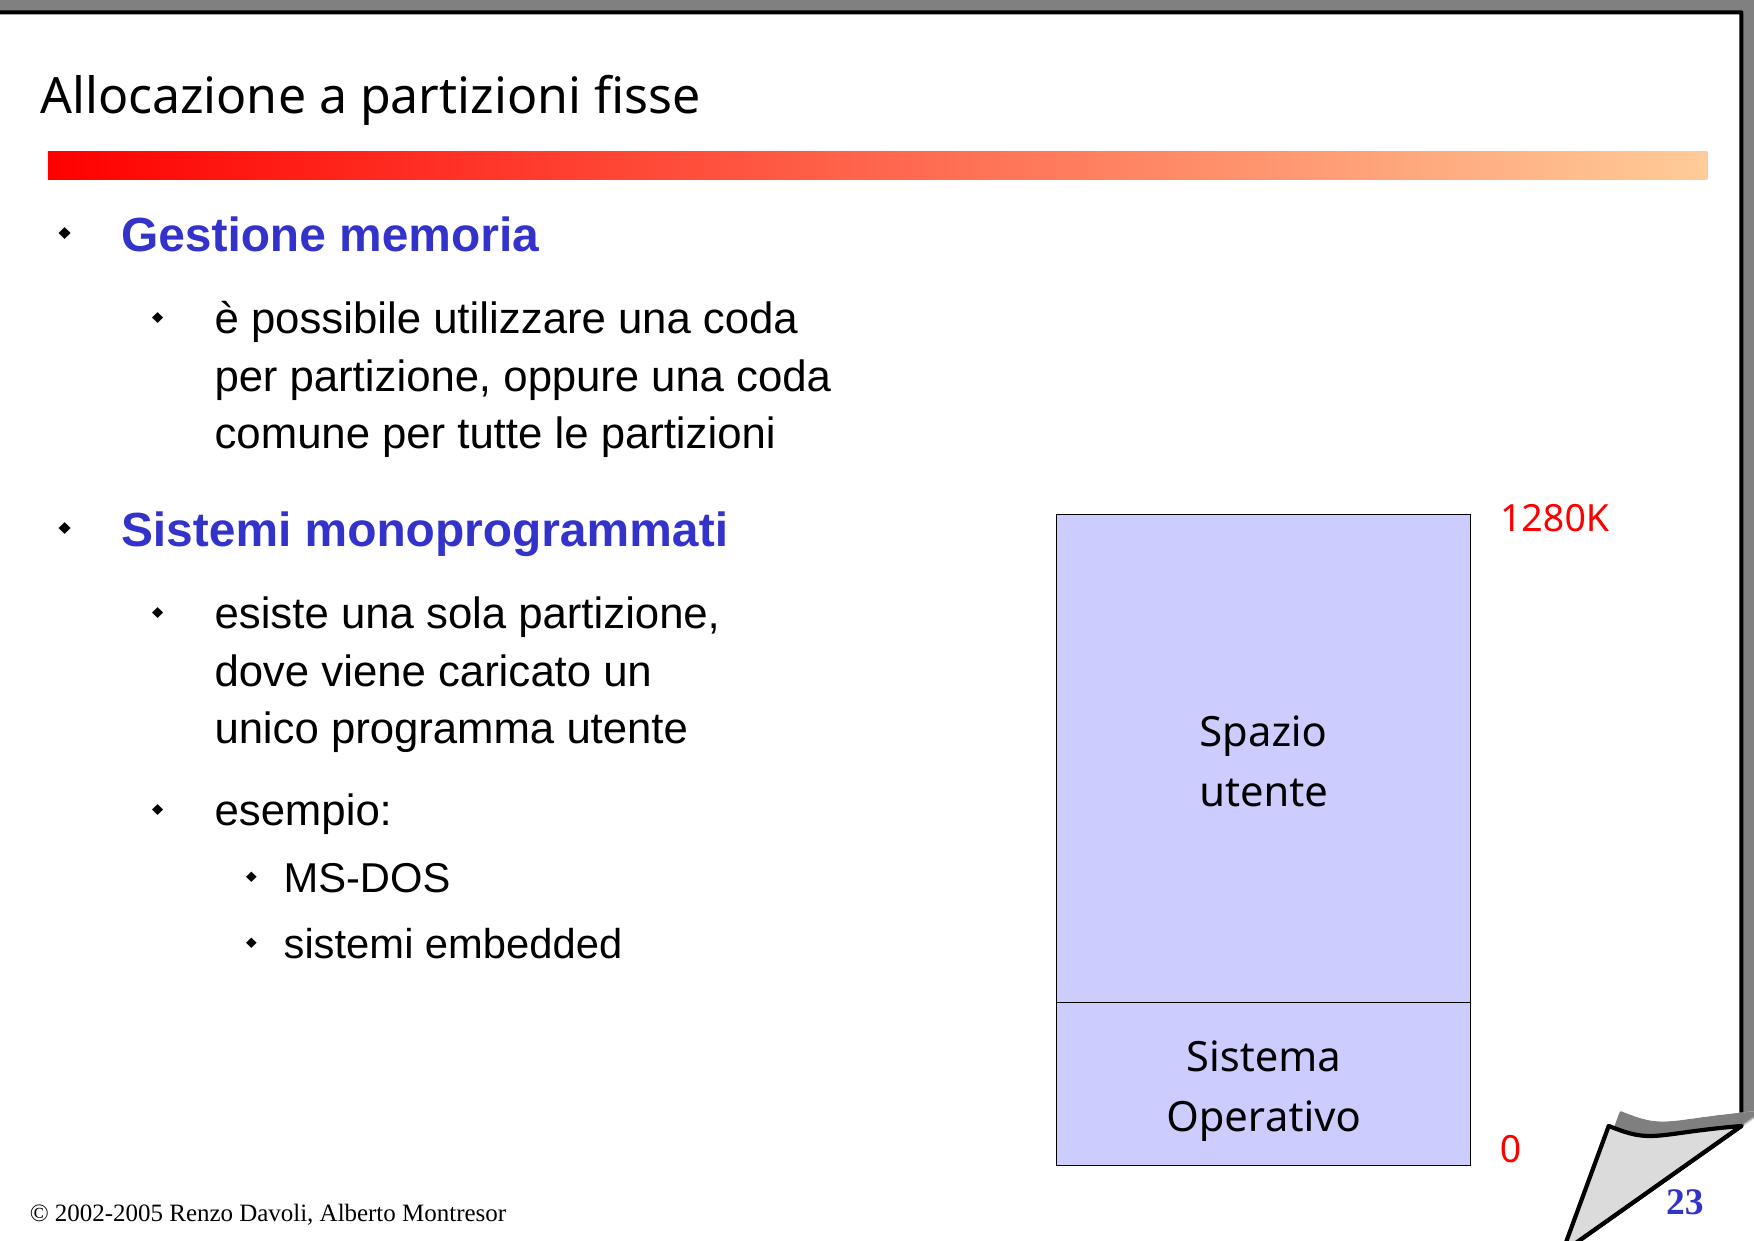

# Allocazione a partizioni fisse
Gestione memoria
è possibile utilizzare una coda
per partizione, oppure una coda
comune per tutte le partizioni
Sistemi monoprogrammati
esiste una sola partizione,
dove viene caricato un
unico programma utente
esempio:
MS-DOS
sistemi embedded
1280K
Spazio
utente
Sistema
Operativo
0